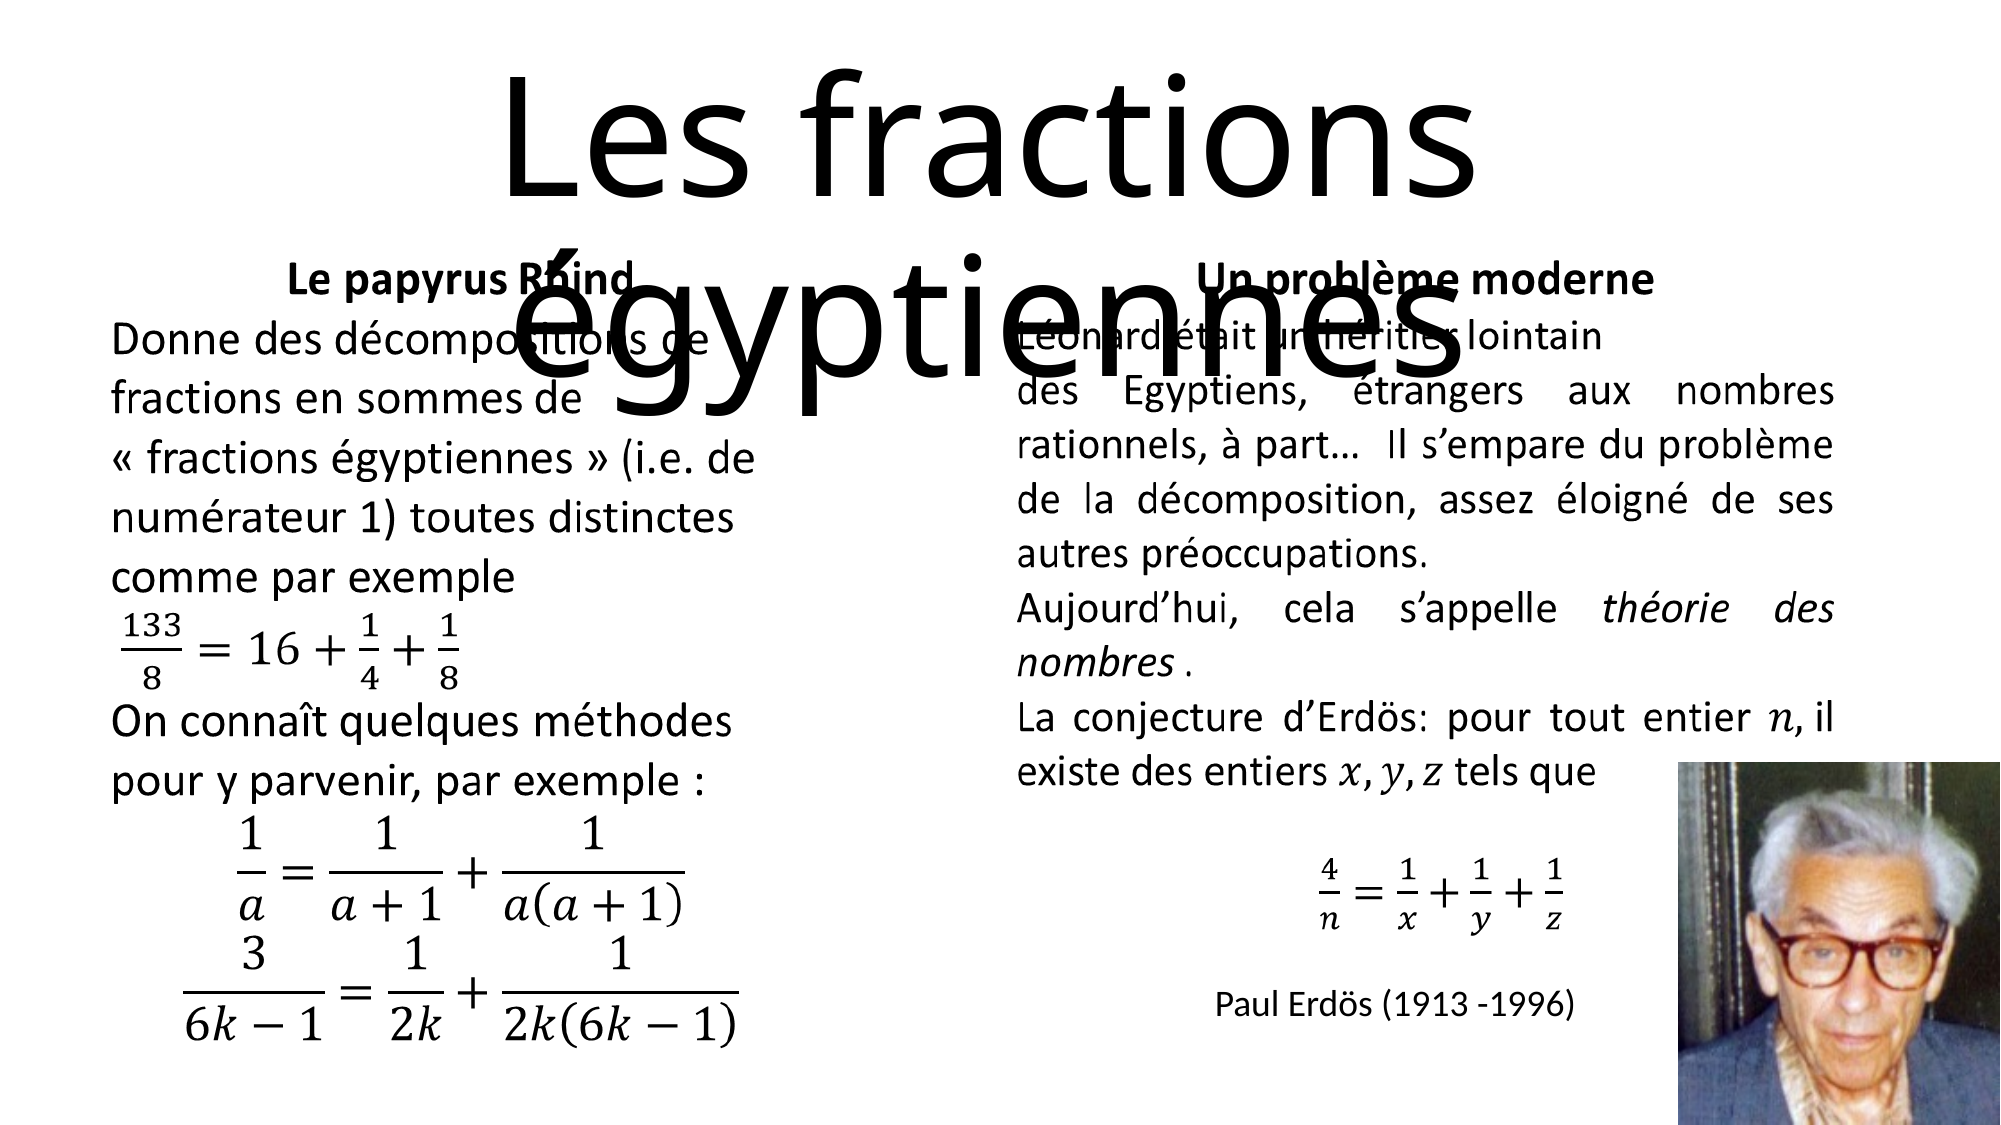

# Les fractions égyptiennes
Paul Erdös (1913 -1996)